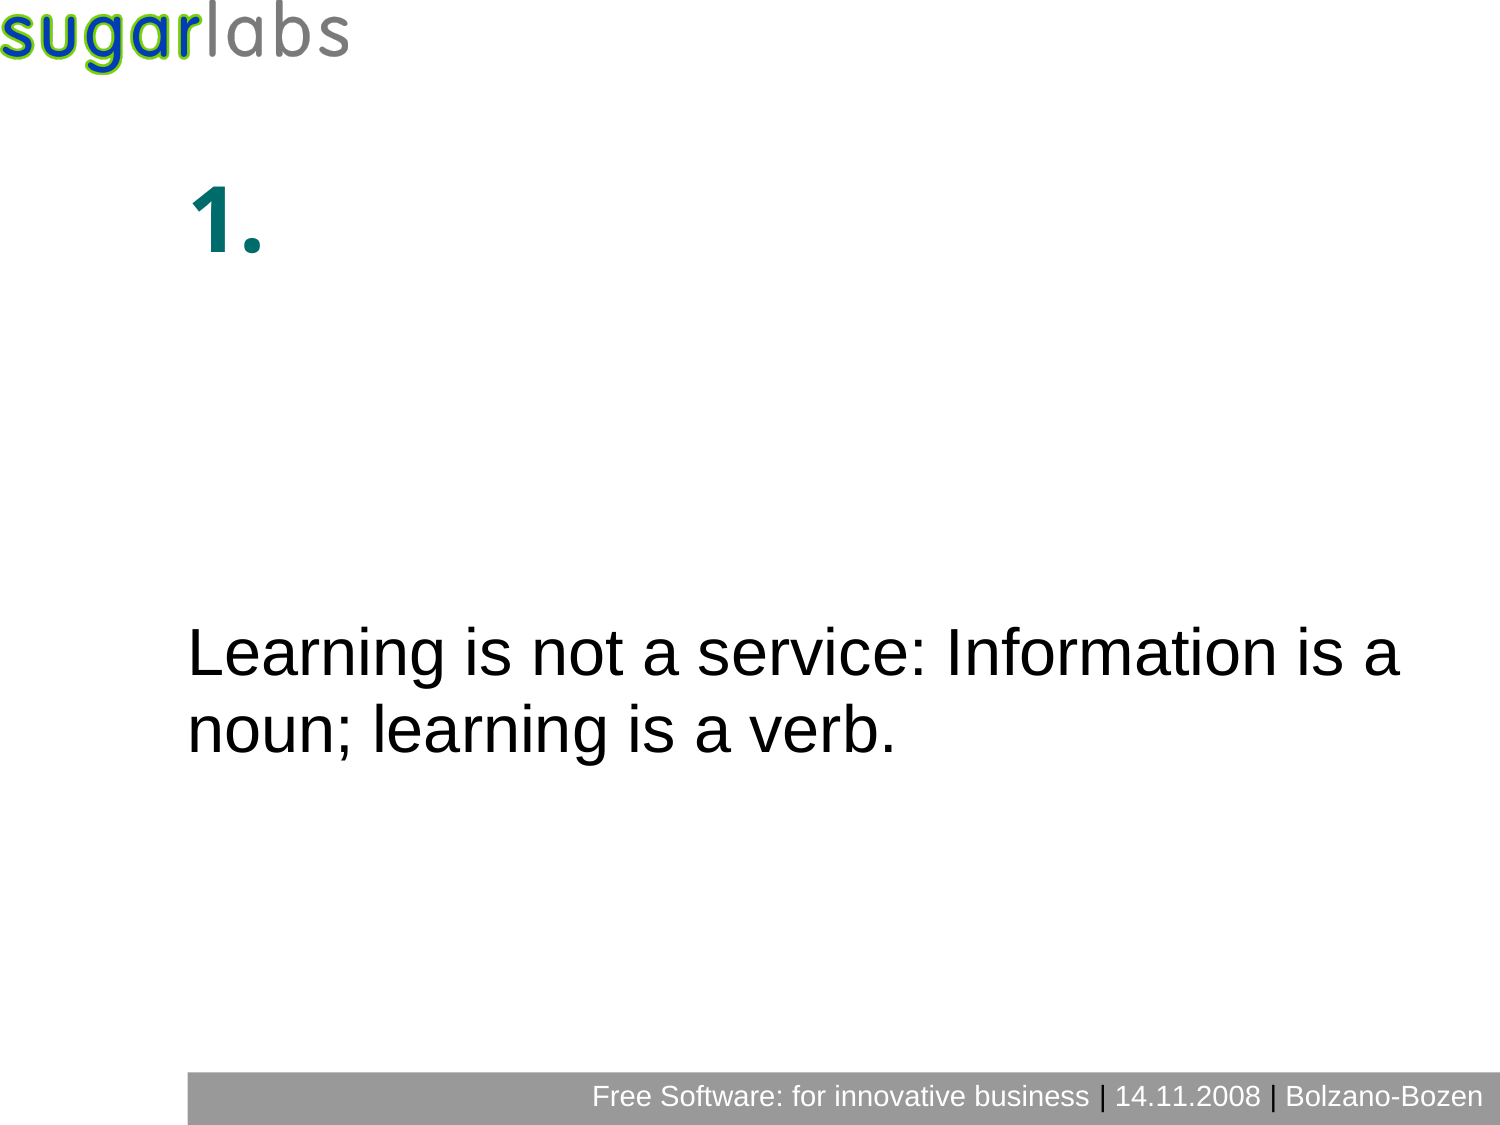

# 1.
Learning is not a service: Information is a noun; learning is a verb.